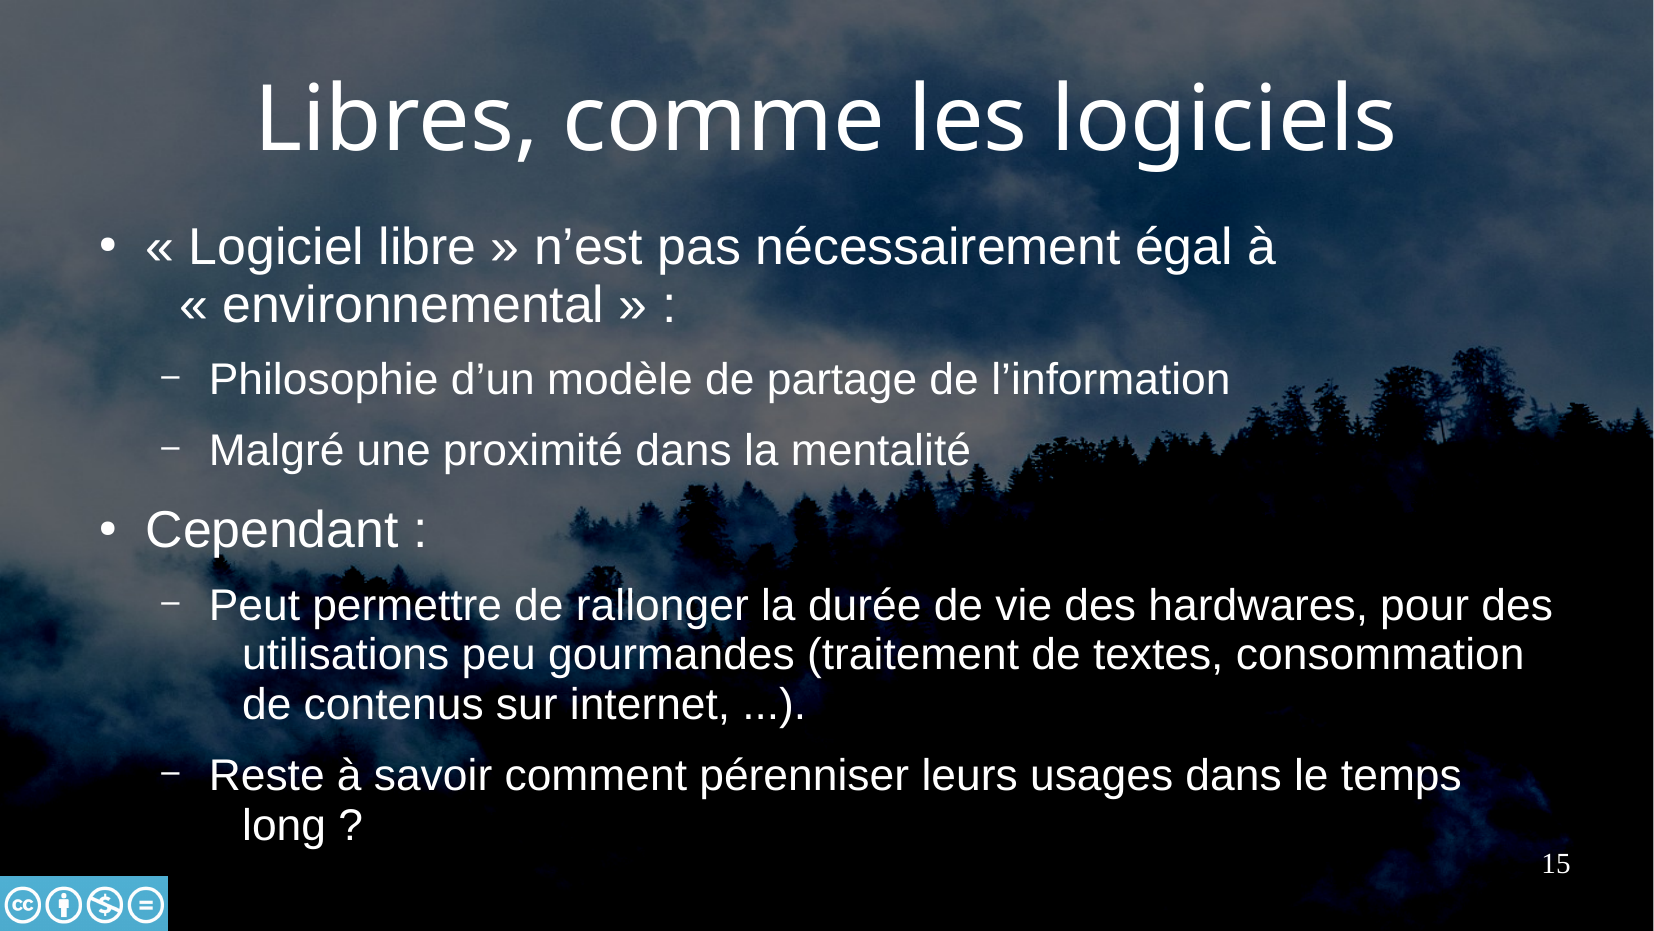

# Libres, comme les logiciels
« Logiciel libre » n’est pas nécessairement égal à « environnemental » :
Philosophie d’un modèle de partage de l’information
Malgré une proximité dans la mentalité
Cependant :
Peut permettre de rallonger la durée de vie des hardwares, pour des utilisations peu gourmandes (traitement de textes, consommation de contenus sur internet, ...).
Reste à savoir comment pérenniser leurs usages dans le temps long ?
15